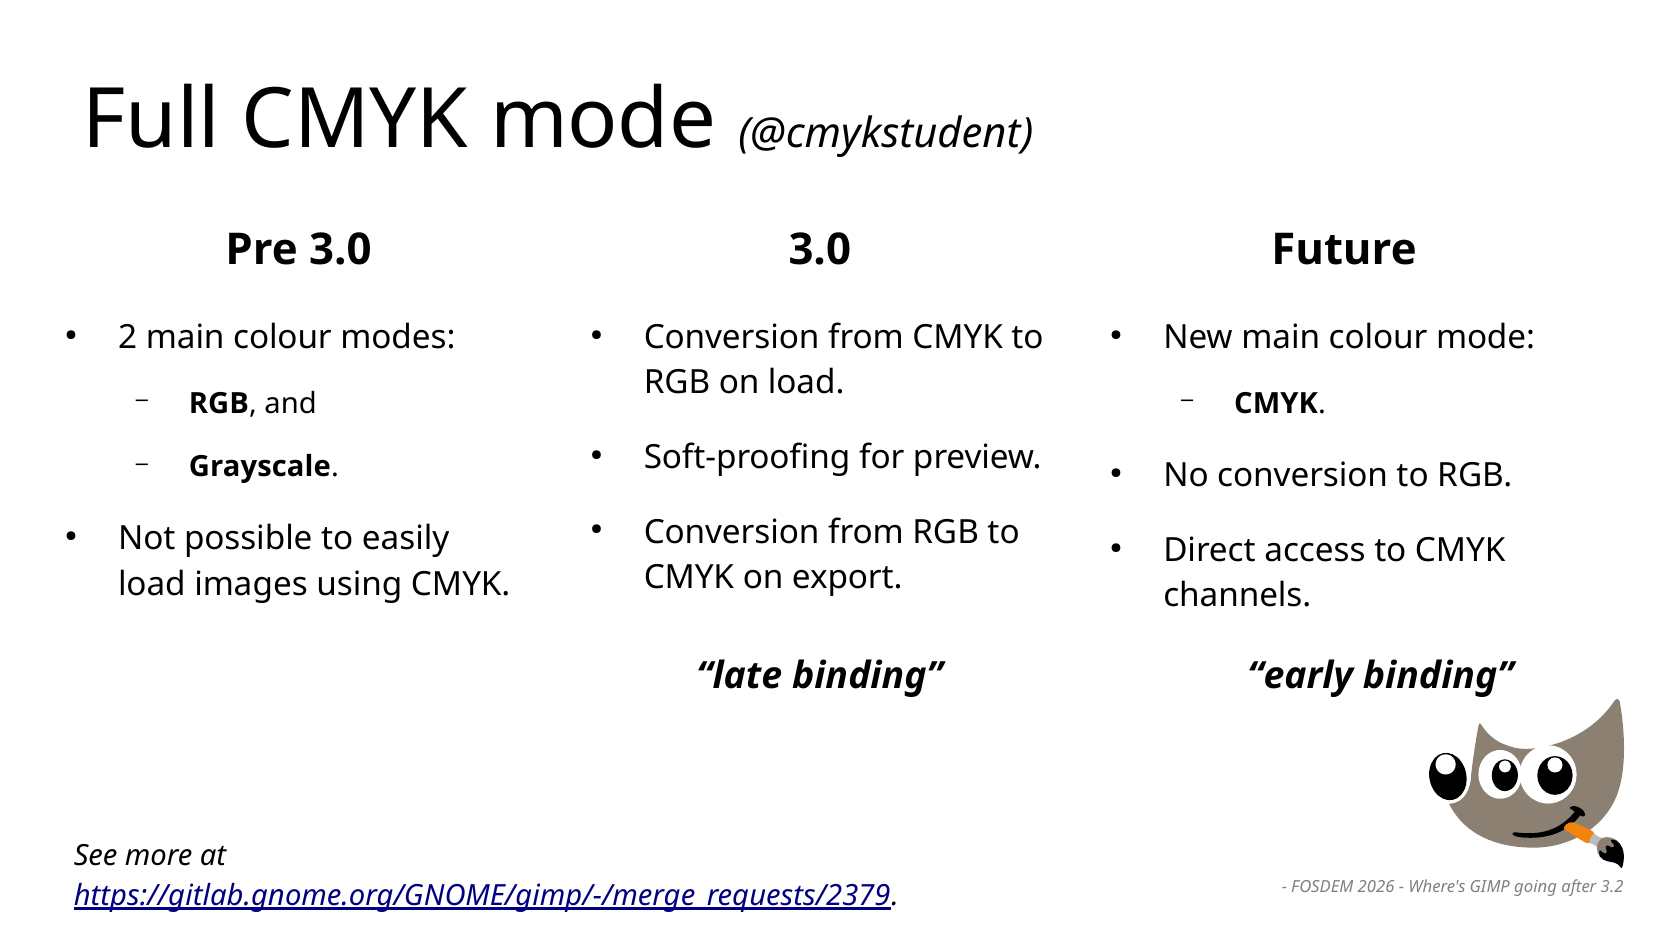

# Full CMYK mode (@cmykstudent)
Pre 3.0
3.0
Future
2 main colour modes:
RGB, and
Grayscale.
Not possible to easily load images using CMYK.
Conversion from CMYK to RGB on load.
Soft-proofing for preview.
Conversion from RGB to CMYK on export.
New main colour mode:
CMYK.
No conversion to RGB.
Direct access to CMYK channels.
“late binding”
“early binding”
See more at https://gitlab.gnome.org/GNOME/gimp/-/merge_requests/2379.